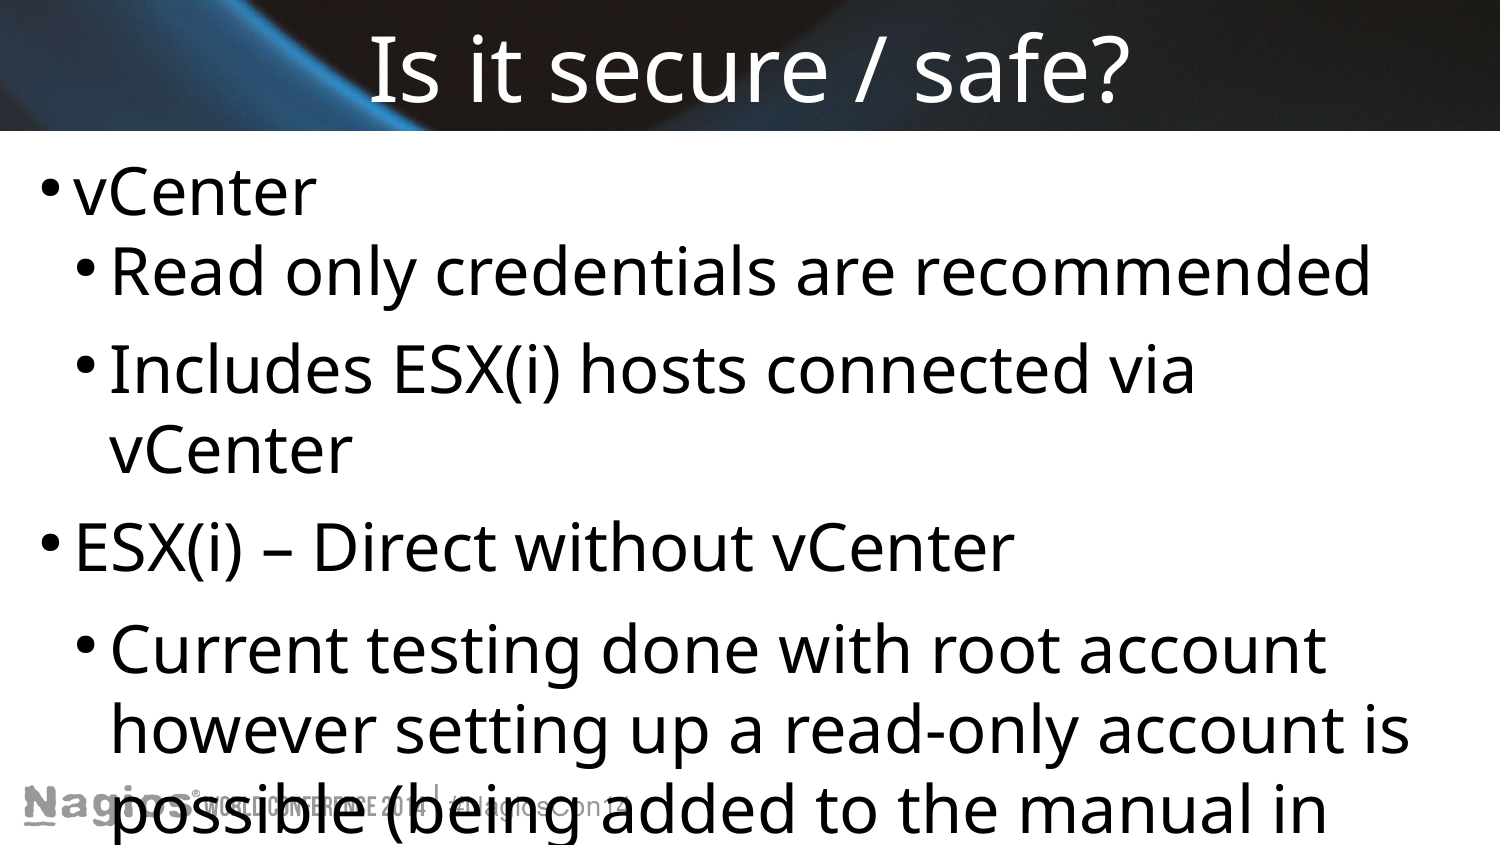

# Is it secure / safe?
vCenter
Read only credentials are recommended
Includes ESX(i) hosts connected via vCenter
ESX(i) – Direct without vCenter
Current testing done with root account however setting up a read-only account is possible (being added to the manual in the future)